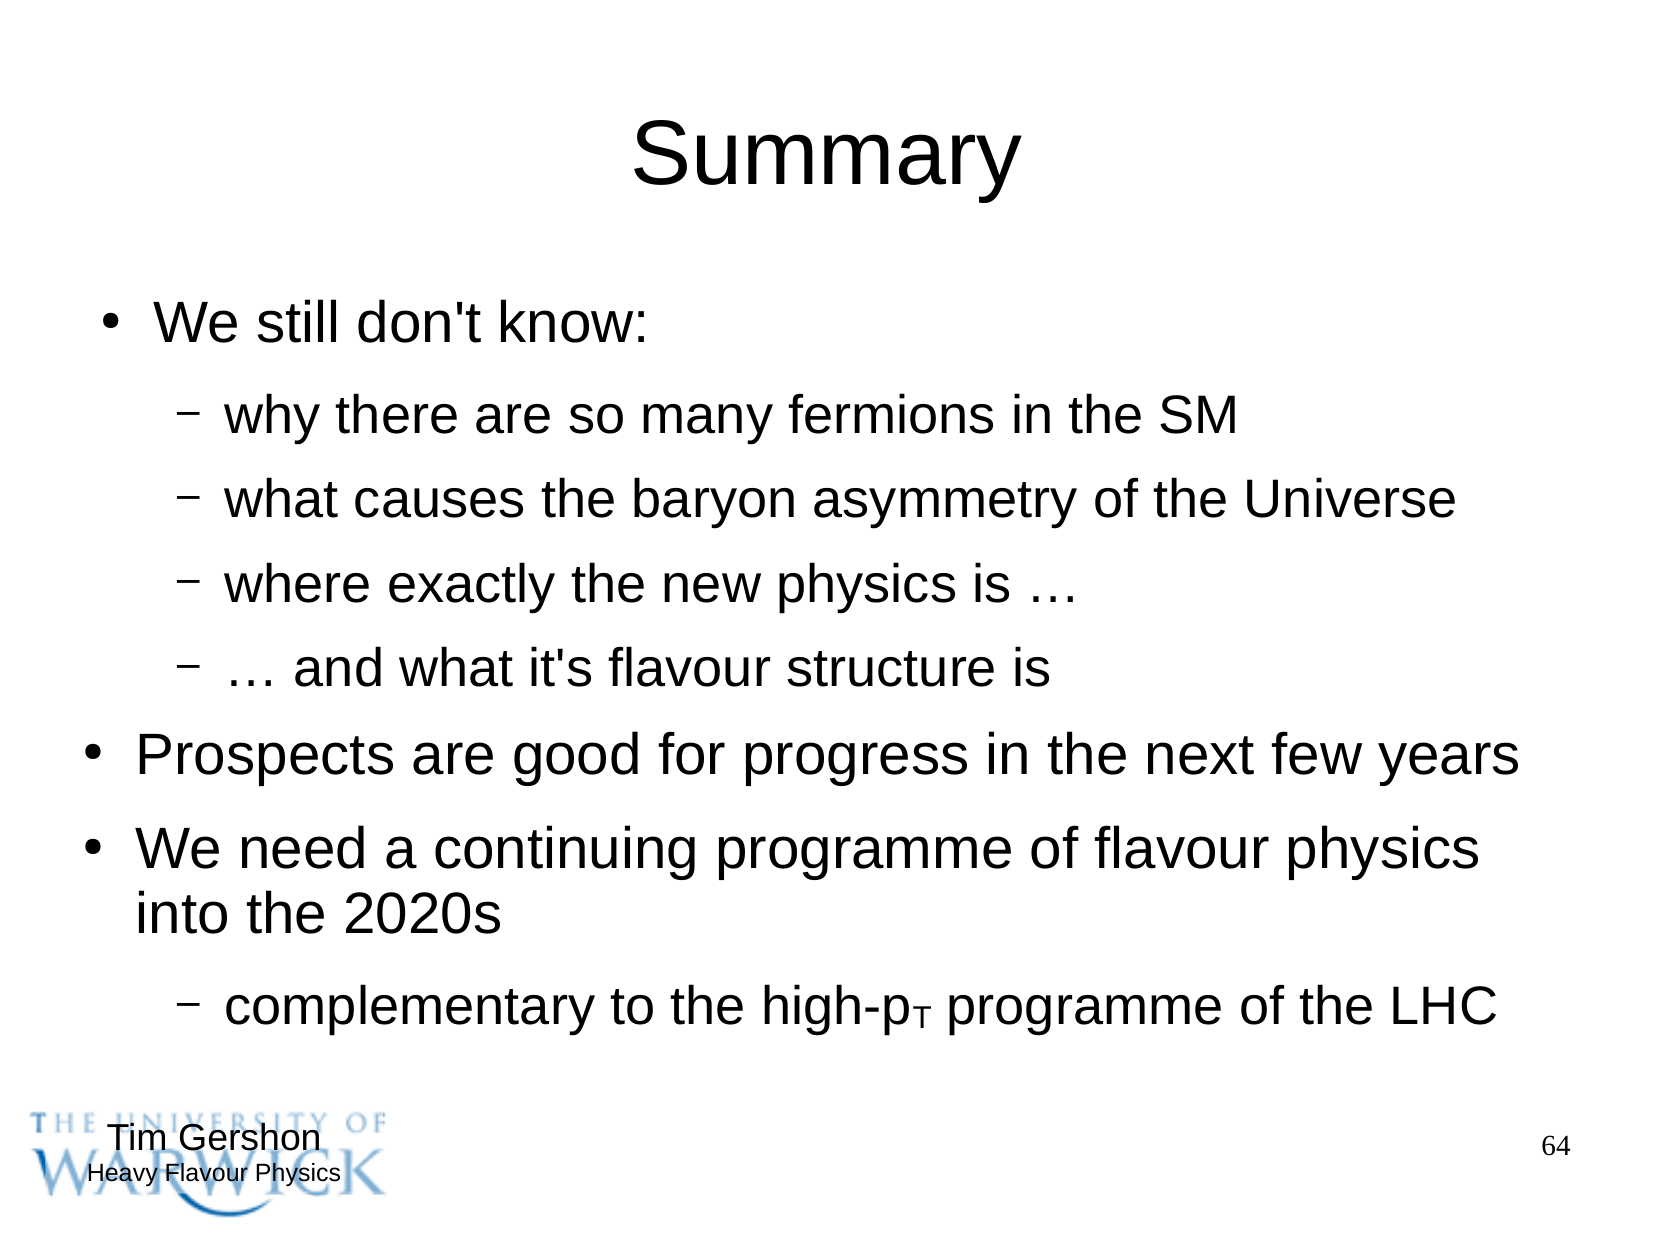

# Summary
We still don't know:
why there are so many fermions in the SM
what causes the baryon asymmetry of the Universe
where exactly the new physics is …
… and what it's flavour structure is
Prospects are good for progress in the next few years
We need a continuing programme of flavour physics into the 2020s
complementary to the high-pT programme of the LHC
Tim Gershon
B physics experiments
Tim Gershon
Heavy Flavour Physics
64